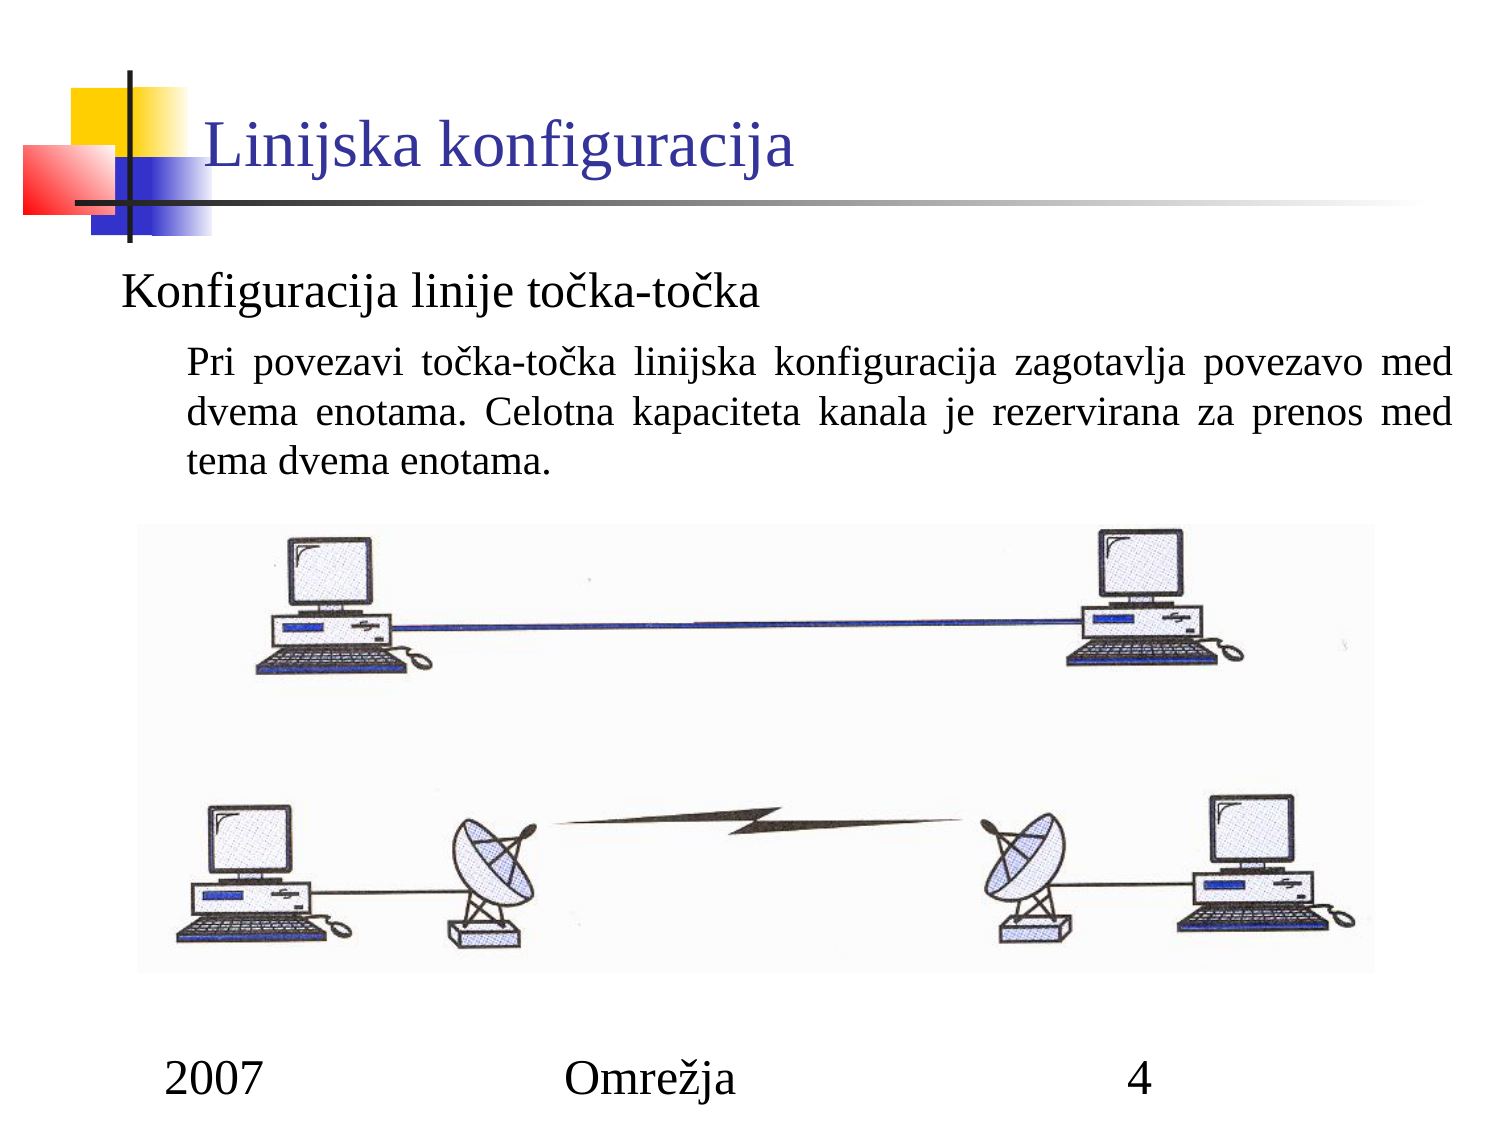

# Linijska konfiguracija
	Konfiguracija linije točka-točka
	Pri povezavi točka-točka linijska konfiguracija zagotavlja povezavo med dvema enotama. Celotna kapaciteta kanala je rezervirana za prenos med tema dvema enotama.
2007
Omrežja
4